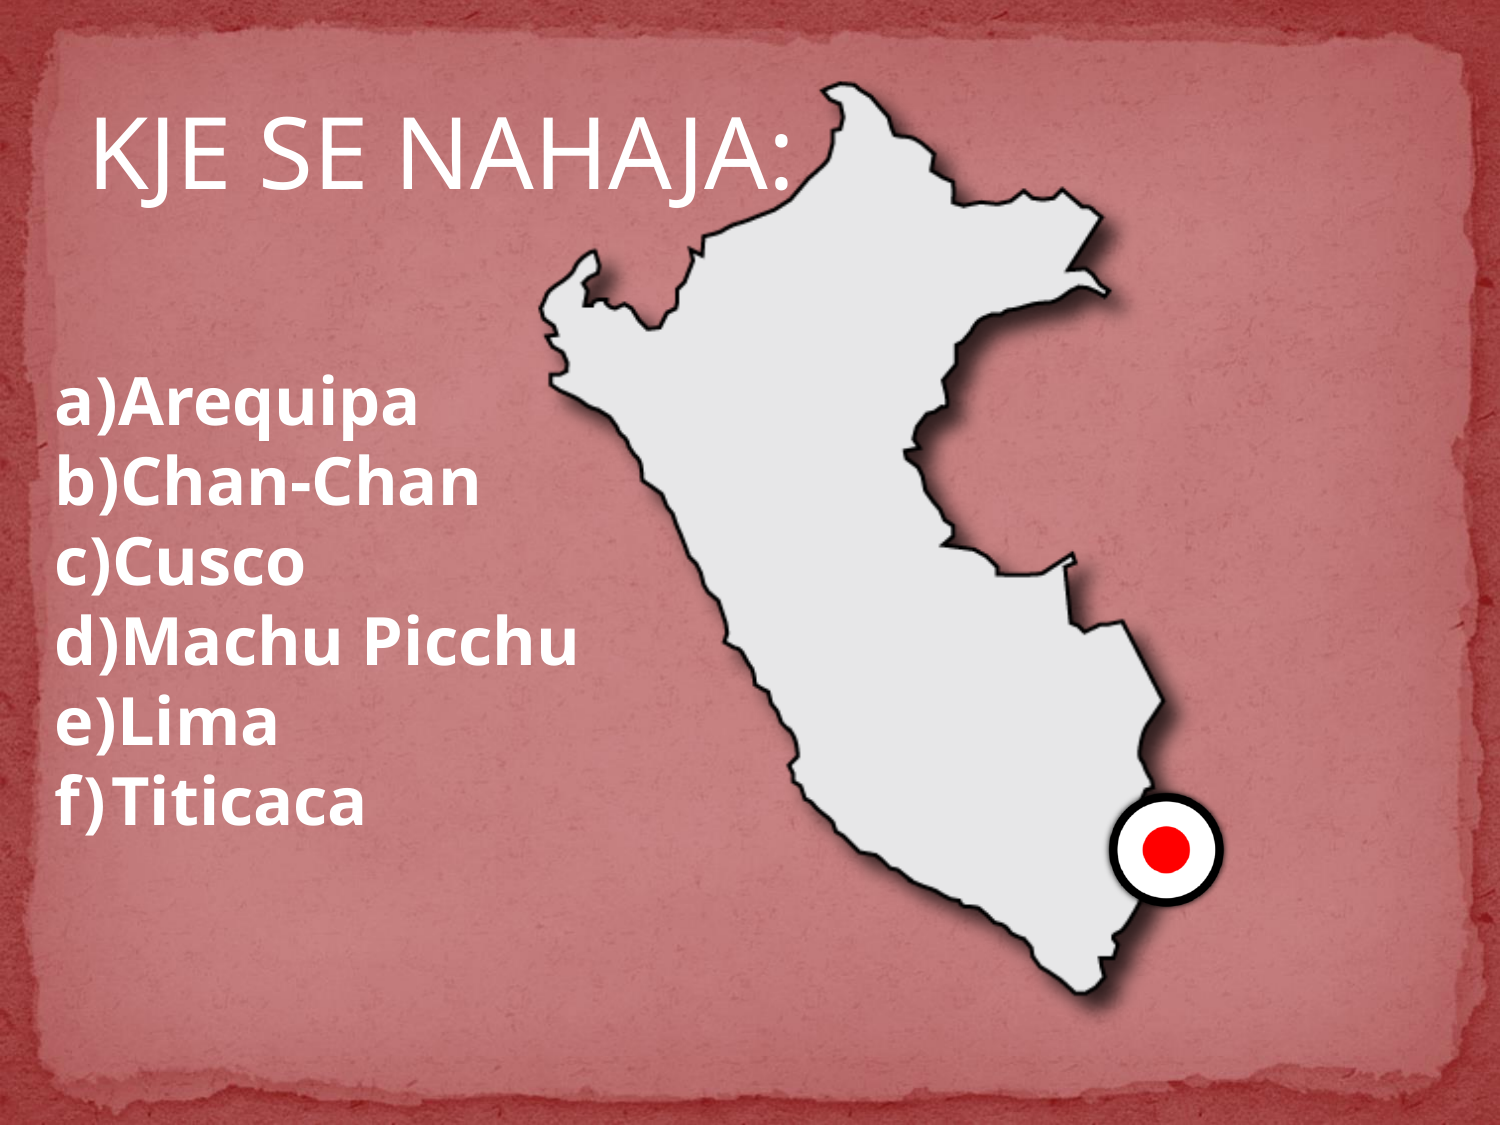

#
KJE SE NAHAJA:
Arequipa
Chan-Chan
Cusco
Machu Picchu
Lima
Titicaca